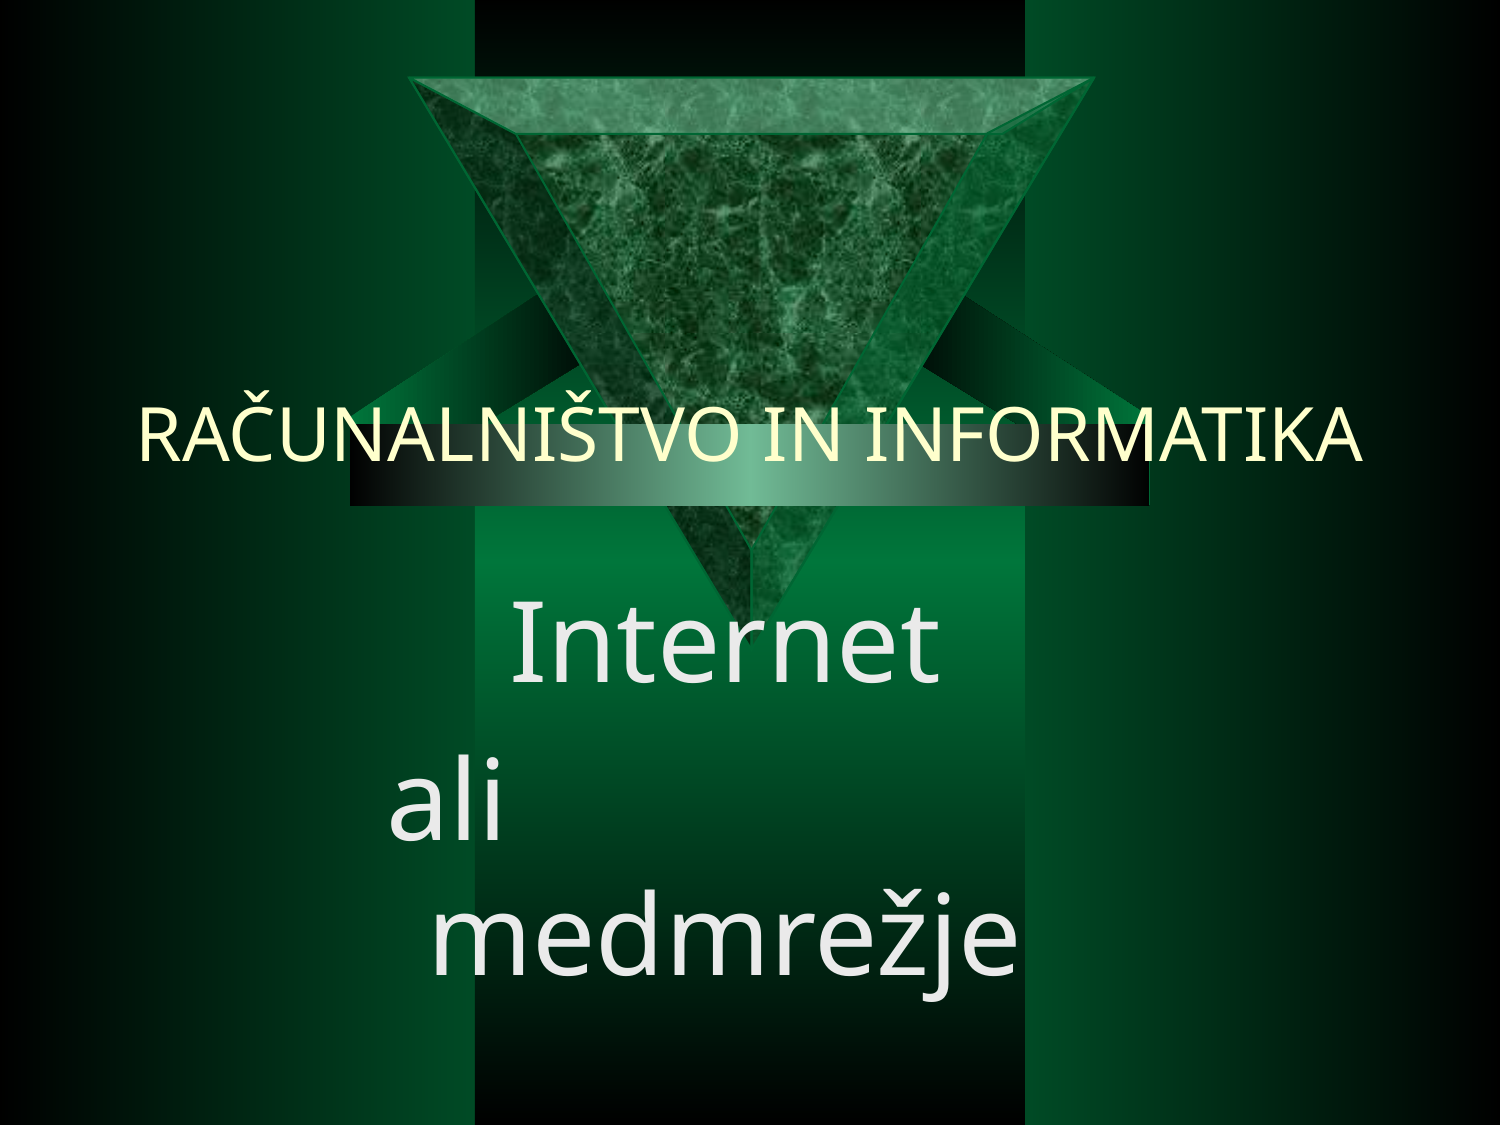

# RAČUNALNIŠTVO IN INFORMATIKA
Internet
ali medmrežje